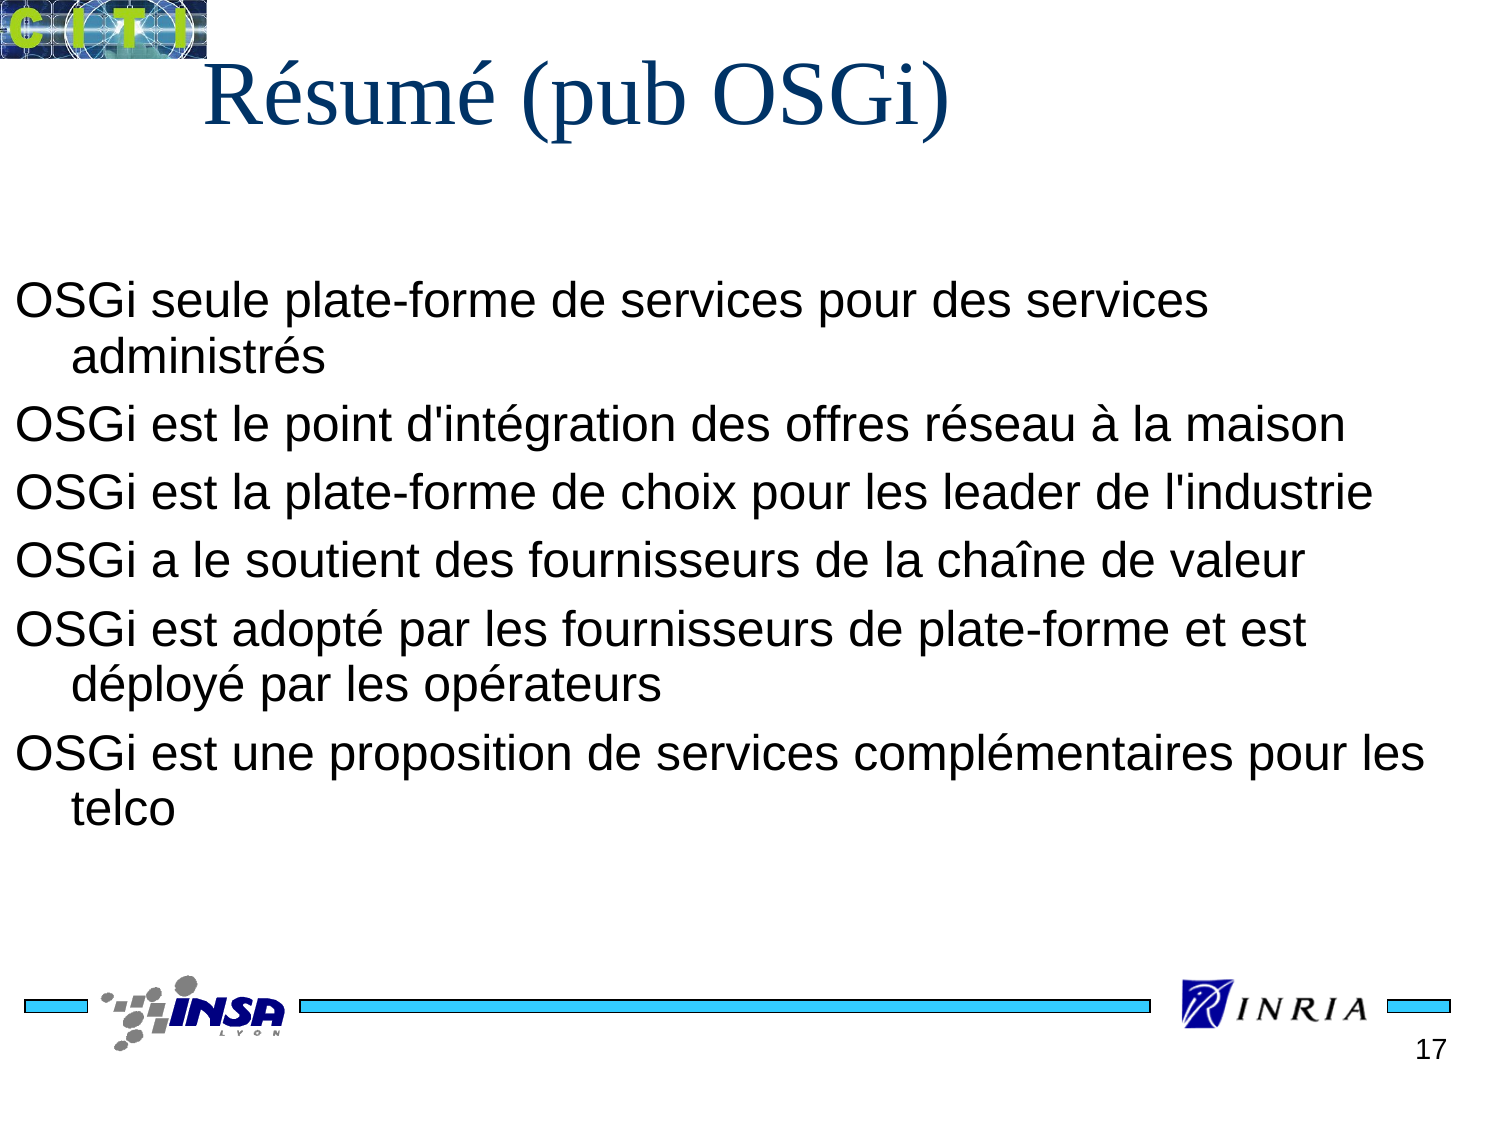

# Résumé (pub OSGi)
OSGi seule plate-forme de services pour des services administrés
OSGi est le point d'intégration des offres réseau à la maison
OSGi est la plate-forme de choix pour les leader de l'industrie
OSGi a le soutient des fournisseurs de la chaîne de valeur
OSGi est adopté par les fournisseurs de plate-forme et est déployé par les opérateurs
OSGi est une proposition de services complémentaires pour les telco
17